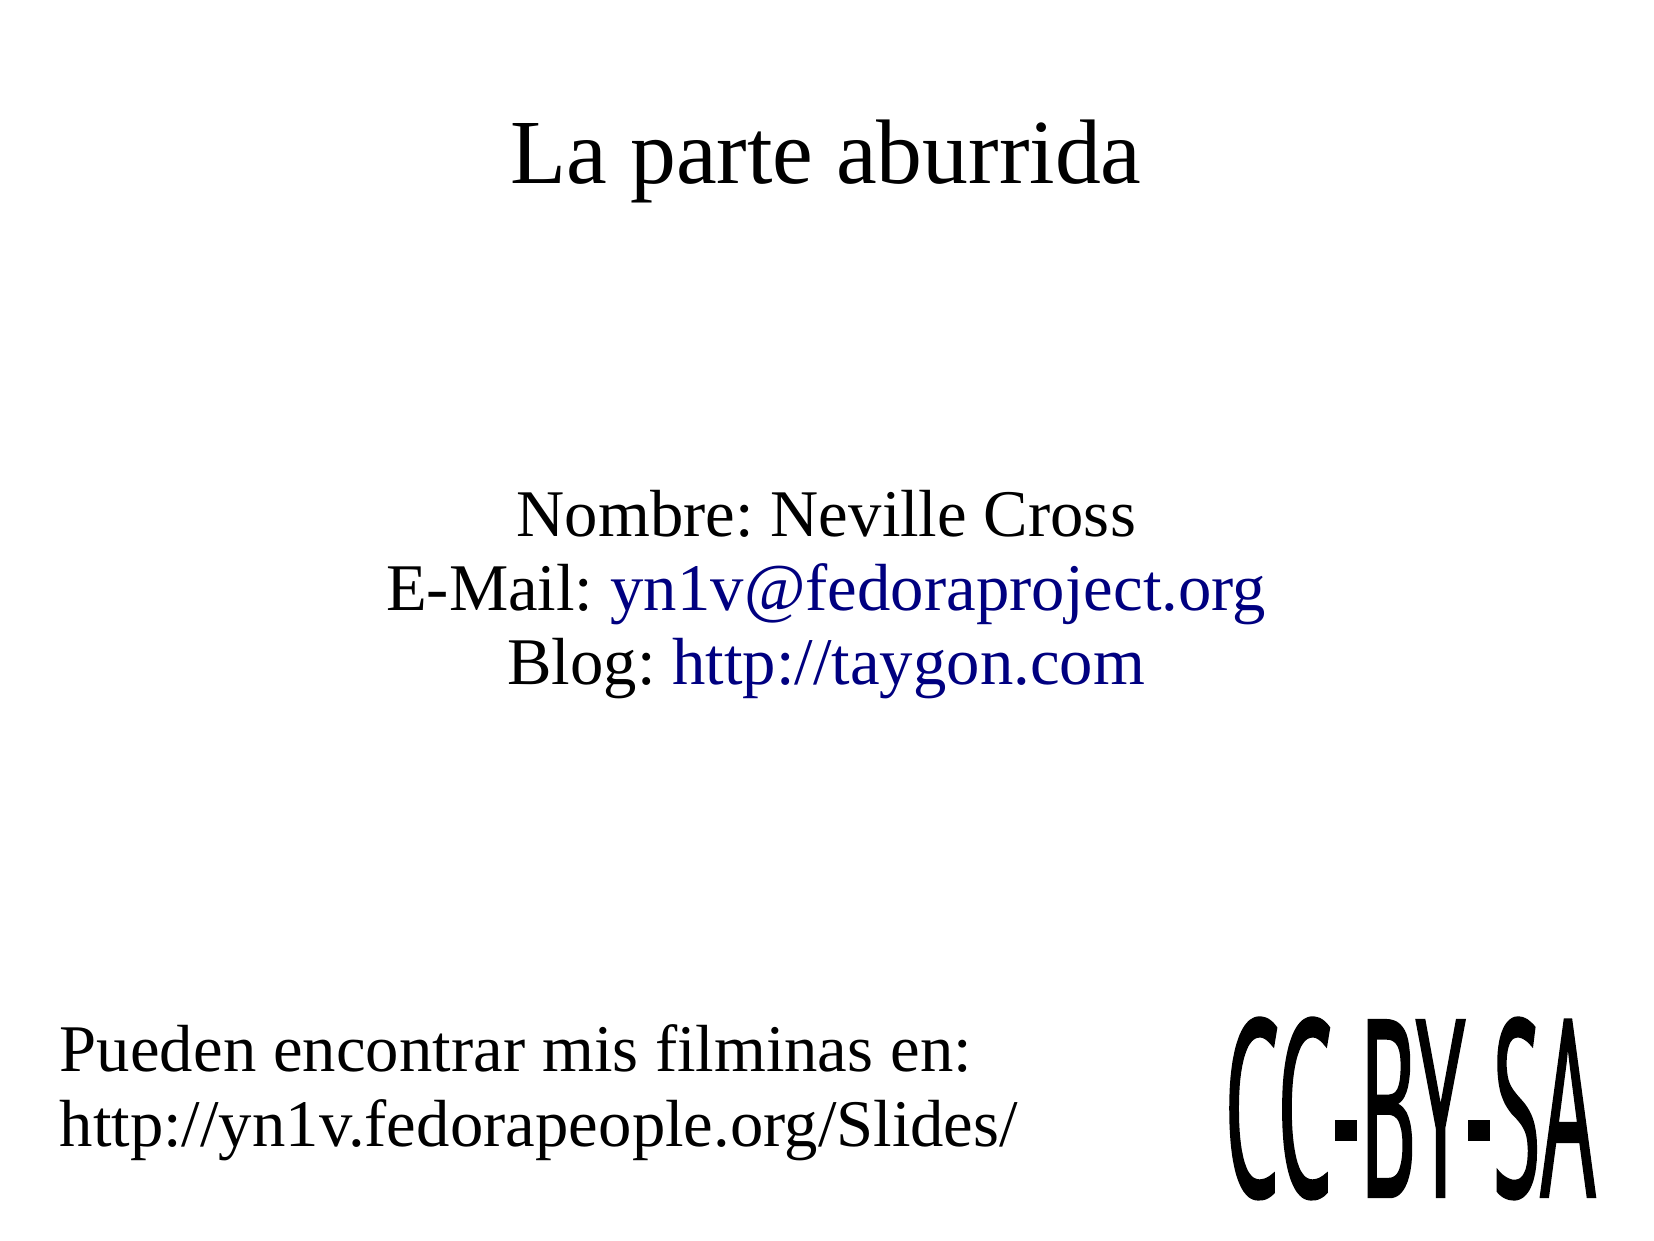

# La parte aburrida
Nombre: Neville Cross
E-Mail: yn1v@fedoraproject.org
Blog: http://taygon.com
Pueden encontrar mis filminas en:
http://yn1v.fedorapeople.org/Slides/
CC-BY-SA